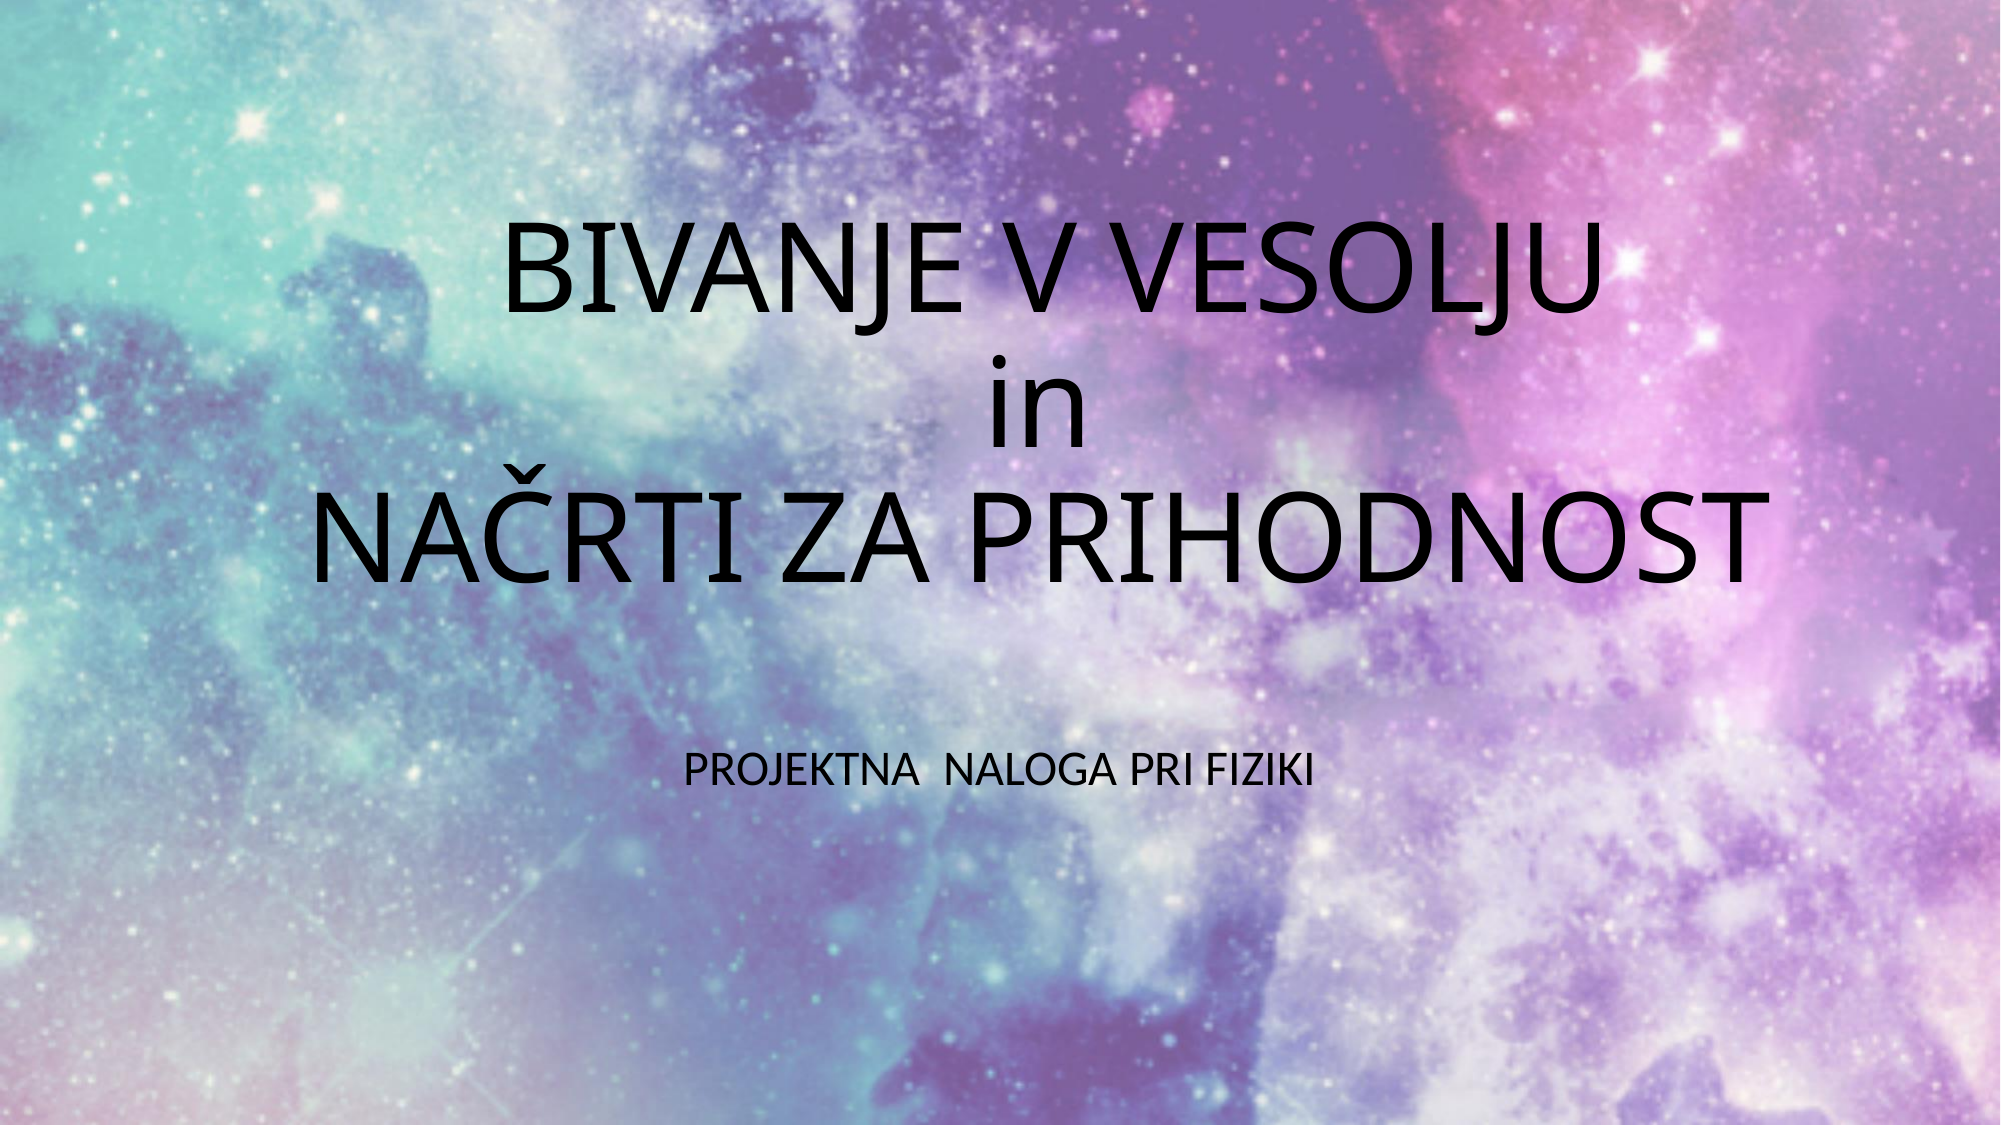

# BIVANJE V VESOLJU in NAČRTI ZA PRIHODNOST
PROJEKTNA NALOGA PRI FIZIKI